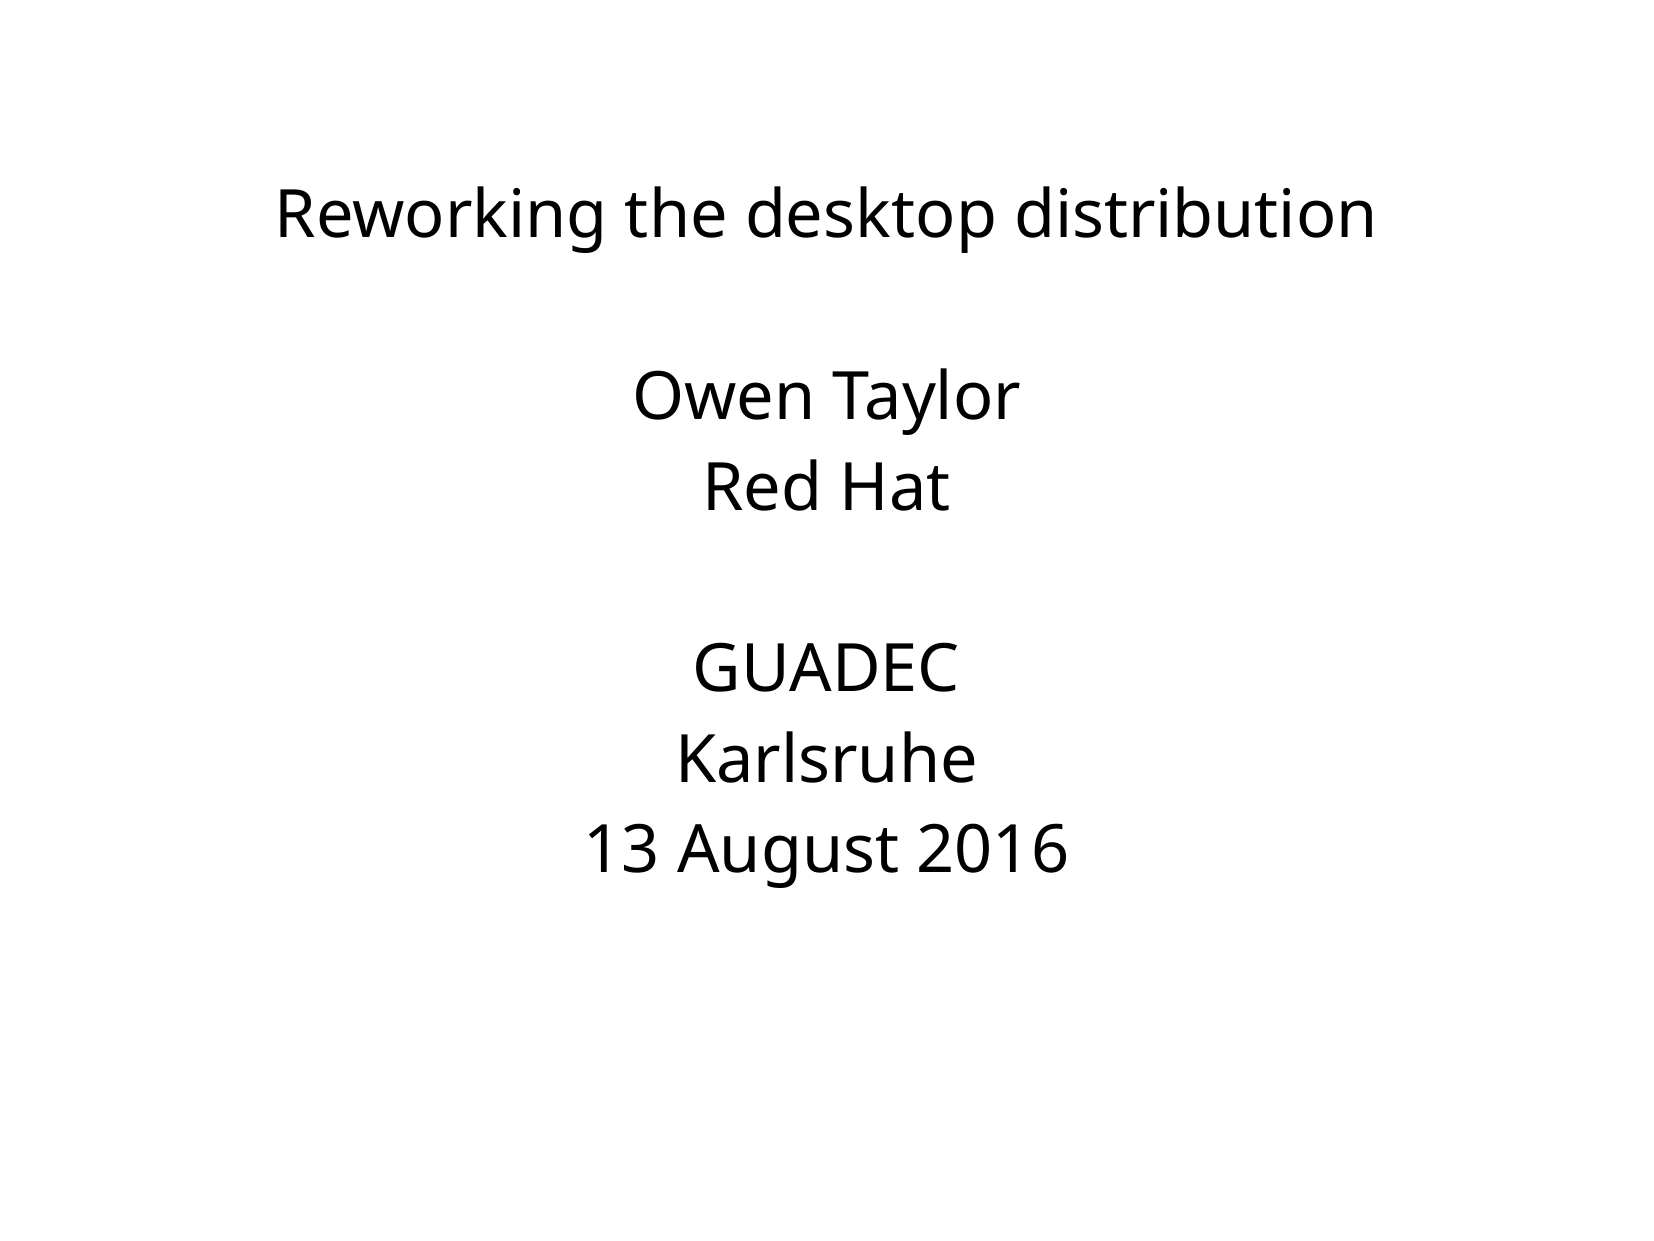

# Reworking the desktop distribution
Owen Taylor
Red Hat
GUADEC
Karlsruhe
13 August 2016